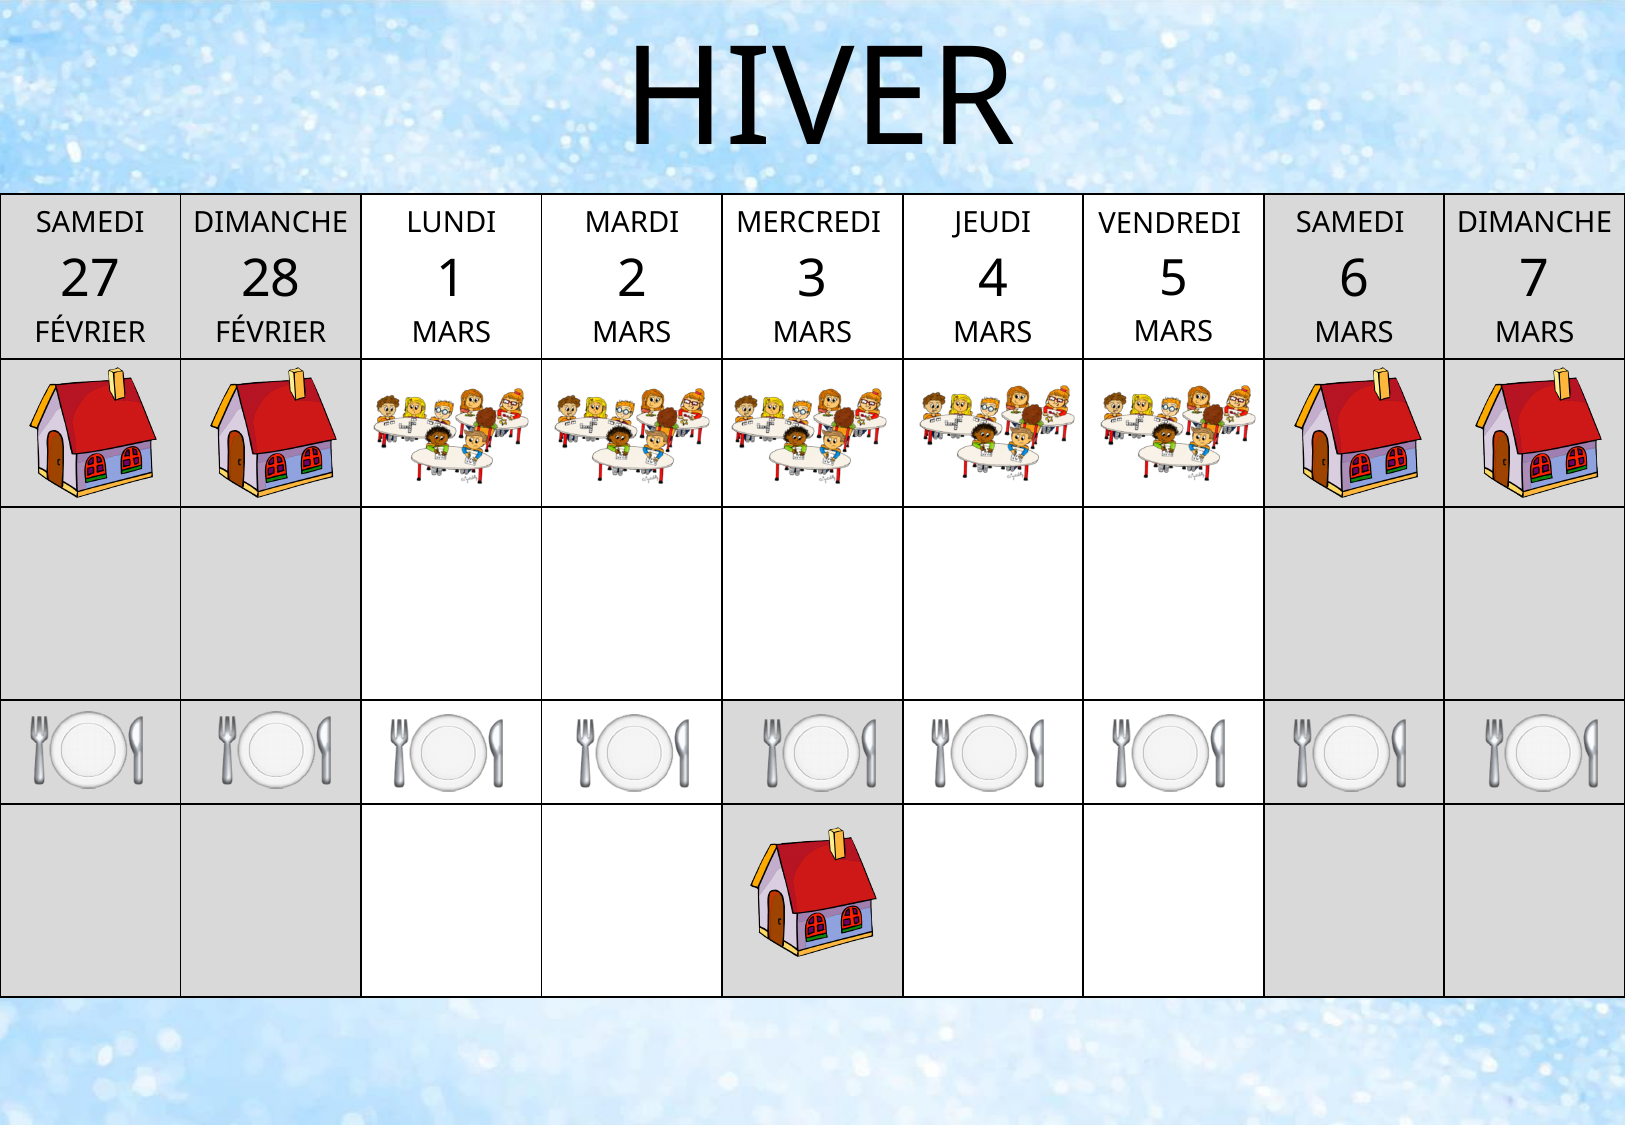

HIVER
| SAMEDI 27 FÉVRIER | DIMANCHE 28 FÉVRIER | LUNDI 1 MARS | MARDI 2 MARS | MERCREDI 3 MARS | JEUDI 4 MARS | VENDREDI 5 MARS | SAMEDI 6 MARS | DIMANCHE 7 MARS |
| --- | --- | --- | --- | --- | --- | --- | --- | --- |
| | | | | | | | | |
| | | | | | | | | |
| | | | | | | | | |
| | | | | | | | | |